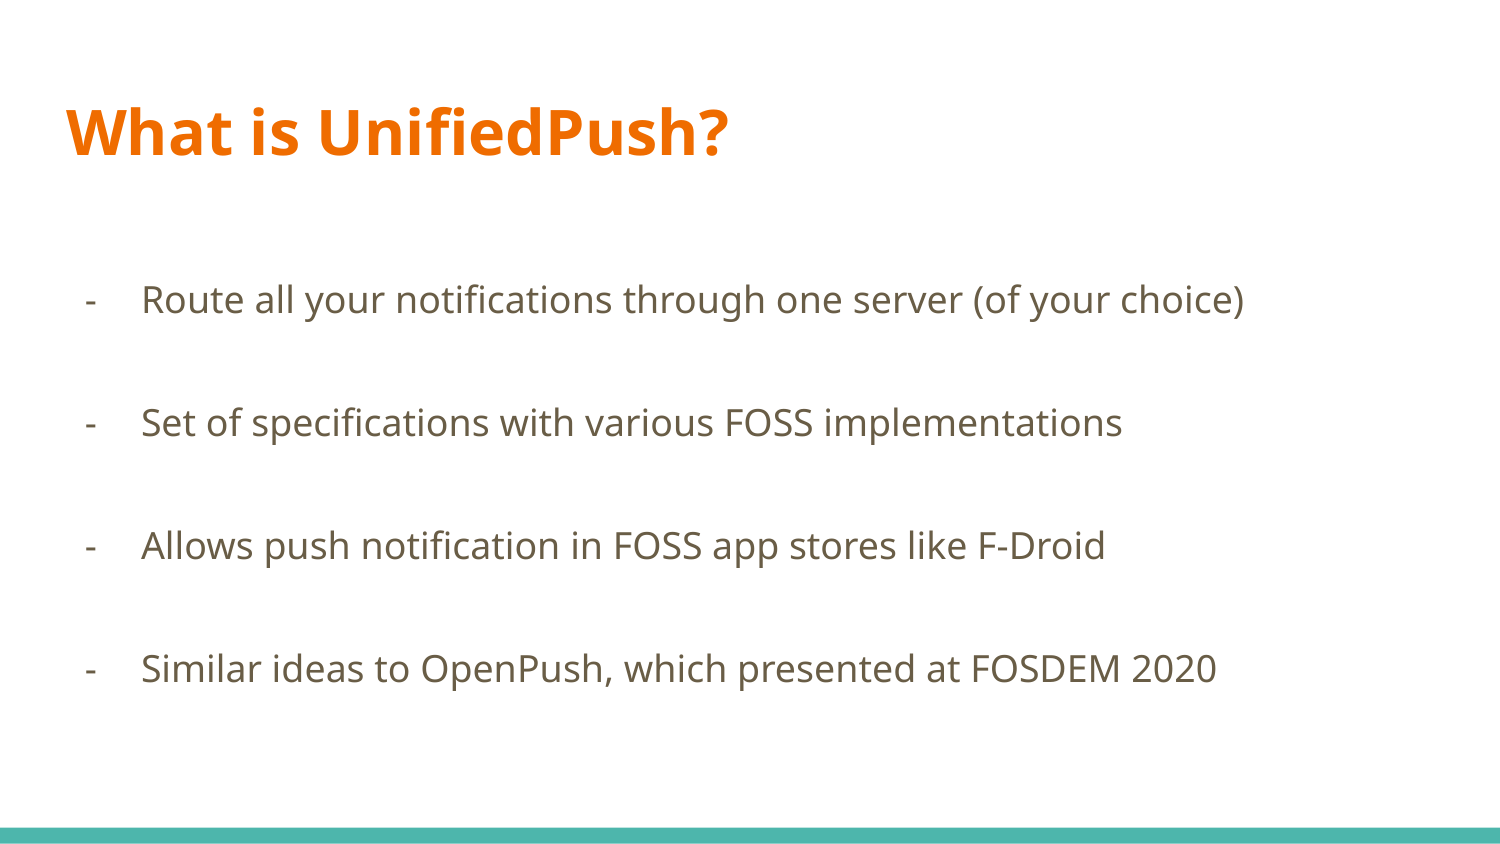

# What is UnifiedPush?
Route all your notifications through one server (of your choice)
Set of specifications with various FOSS implementations
Allows push notification in FOSS app stores like F-Droid
Similar ideas to OpenPush, which presented at FOSDEM 2020